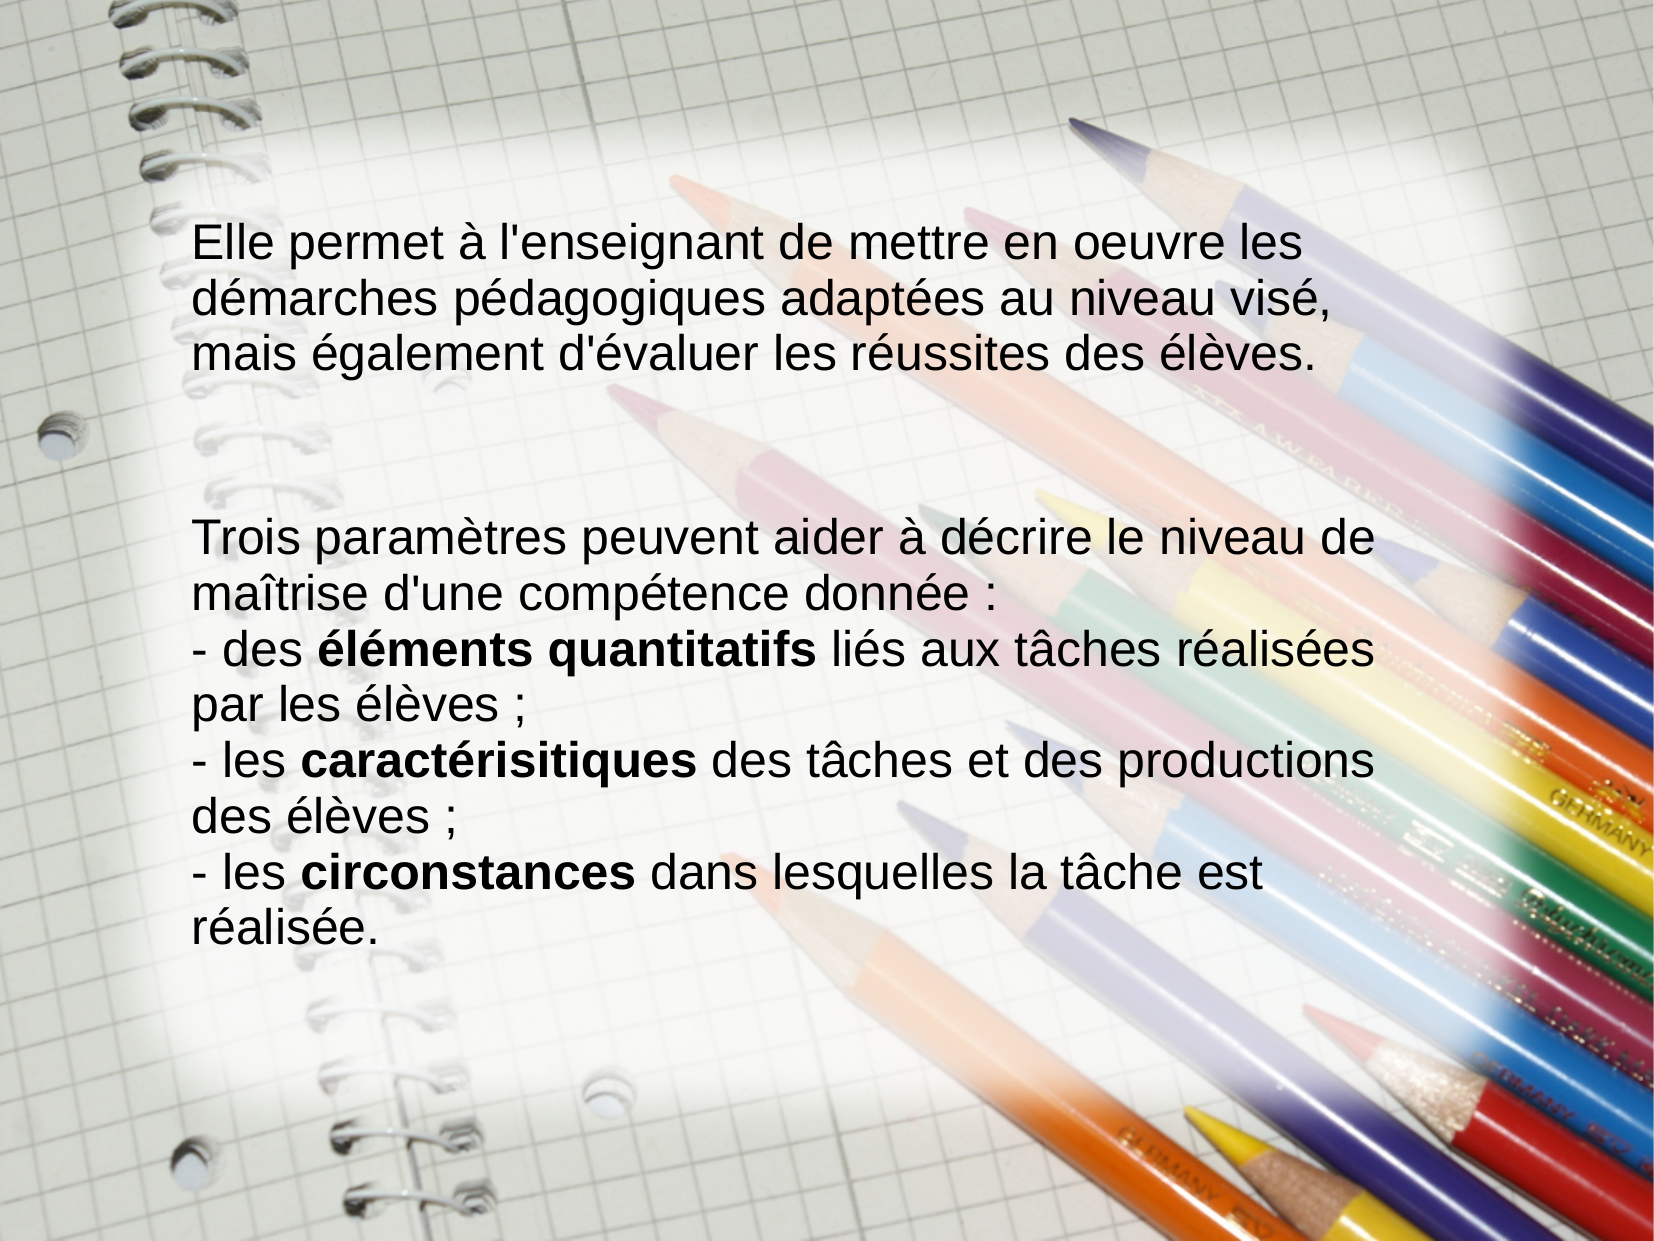

Elle permet à l'enseignant de mettre en oeuvre les démarches pédagogiques adaptées au niveau visé, mais également d'évaluer les réussites des élèves.
Trois paramètres peuvent aider à décrire le niveau de maîtrise d'une compétence donnée :
- des éléments quantitatifs liés aux tâches réalisées par les élèves ;
- les caractérisitiques des tâches et des productions des élèves ;
- les circonstances dans lesquelles la tâche est réalisée.